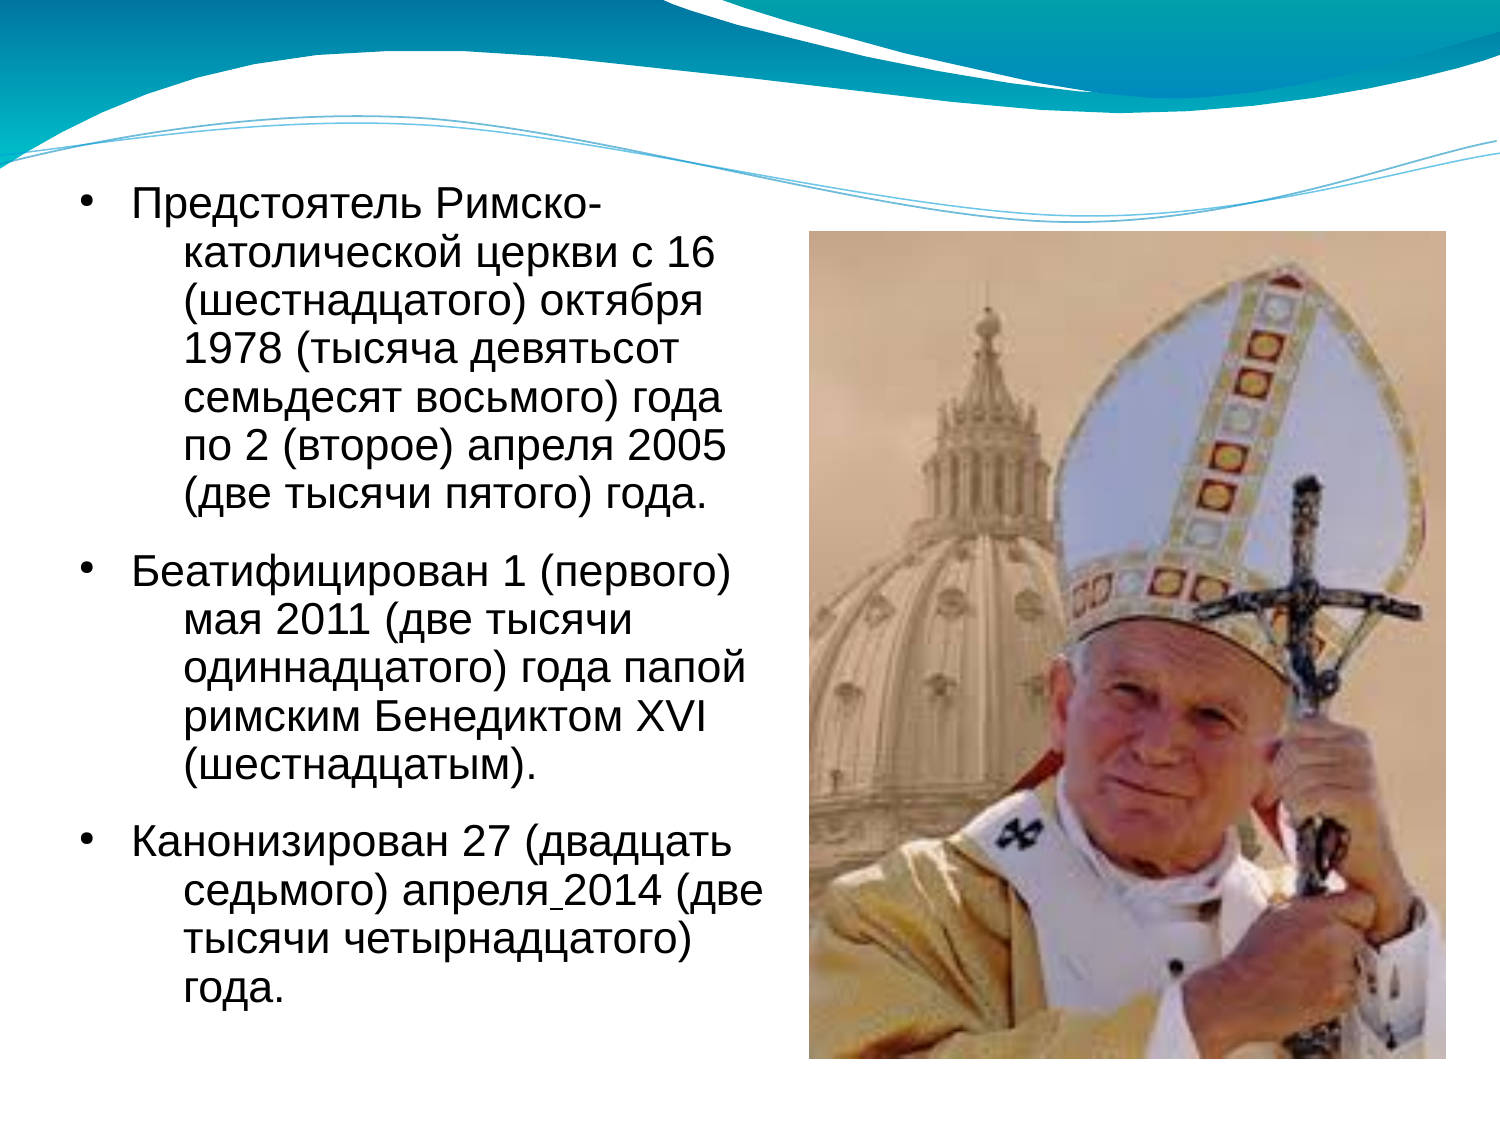

# Предстоятель Римско-католической церкви с 16 (шестнадцатого) октября 1978 (тысяча девятьсот семьдесят восьмого) года по 2 (второе) апреля 2005 (две тысячи пятого) года.
Беатифицирован 1 (первого) мая 2011 (две тысячи одиннадцатого) года папой римским Бенедиктом XVI (шестнадцатым).
Канонизирован 27 (двадцать седьмого) апреля 2014 (две тысячи четырнадцатого) года.